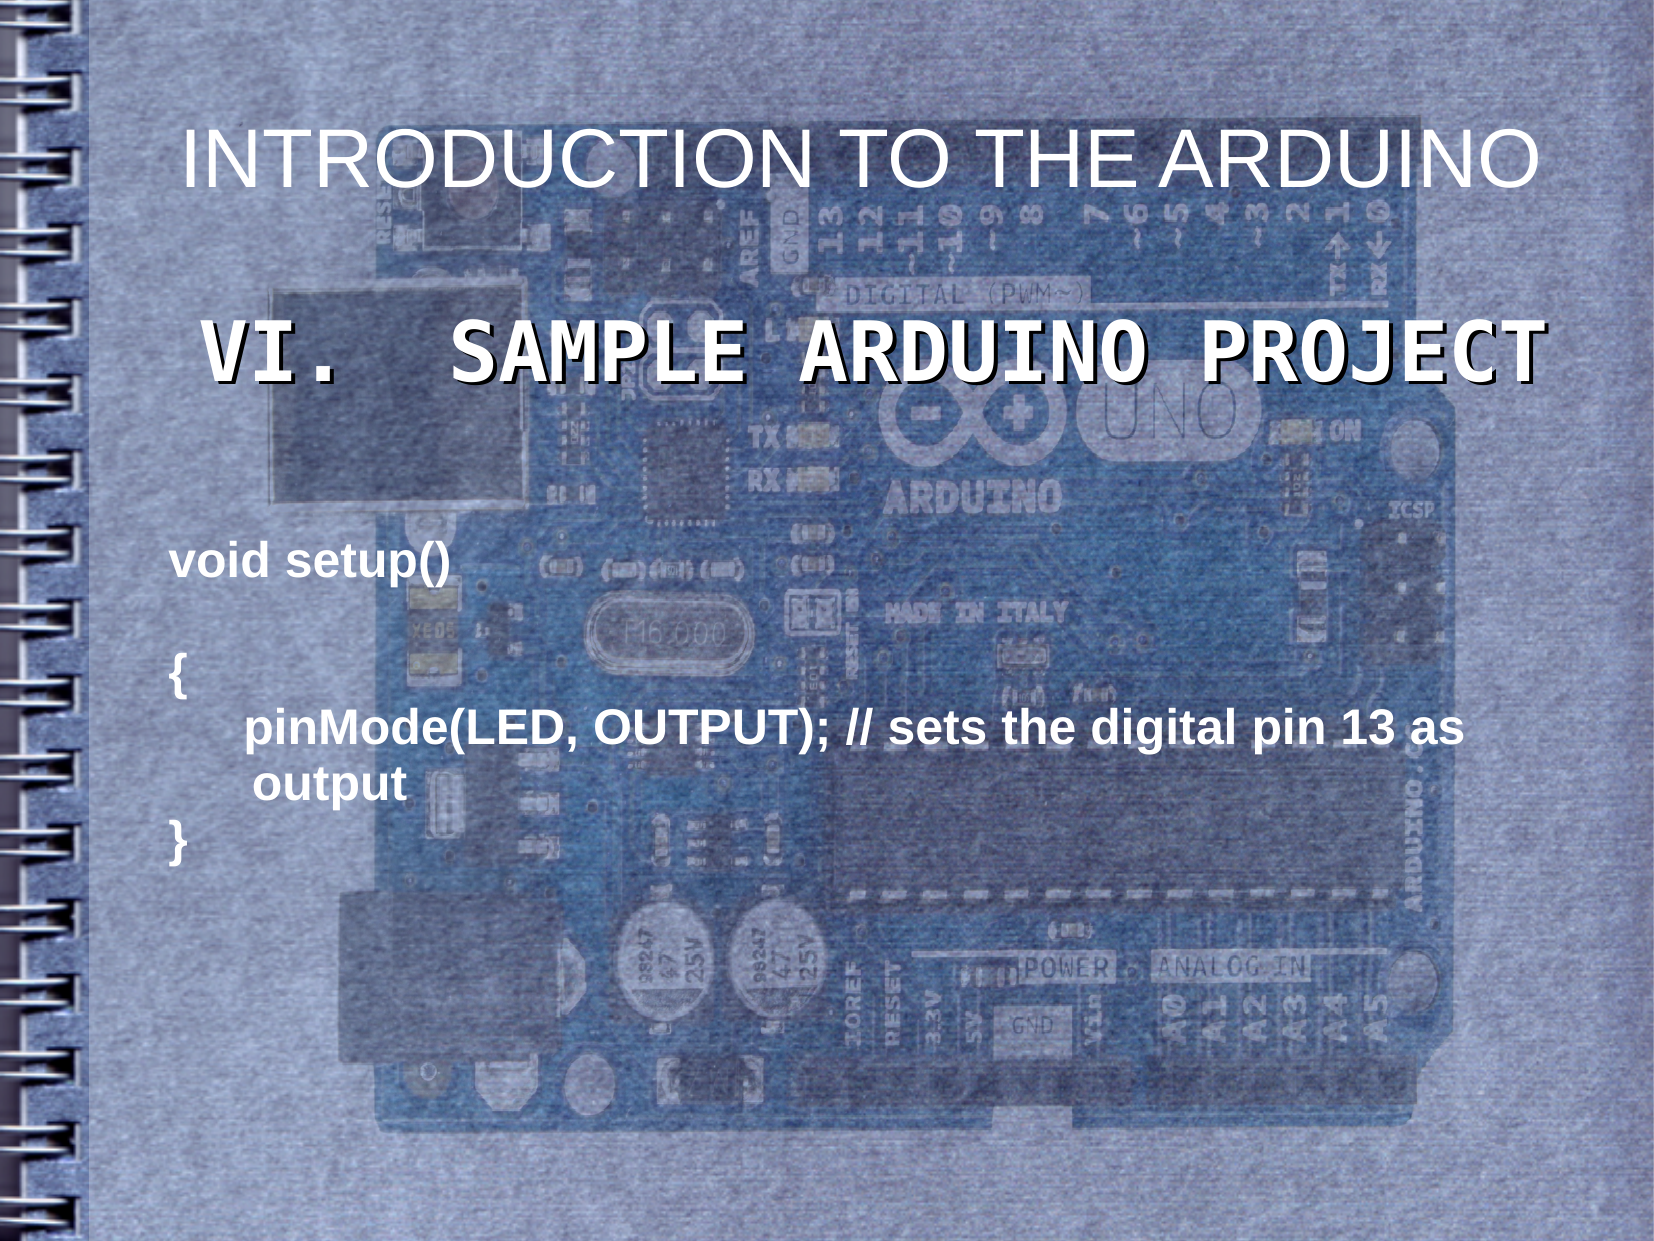

INTRODUCTION TO THE ARDUINO
VI. SAMPLE ARDUINO PROJECT
void setup()
{
	pinMode(LED, OUTPUT); // sets the digital pin 13 as output
}